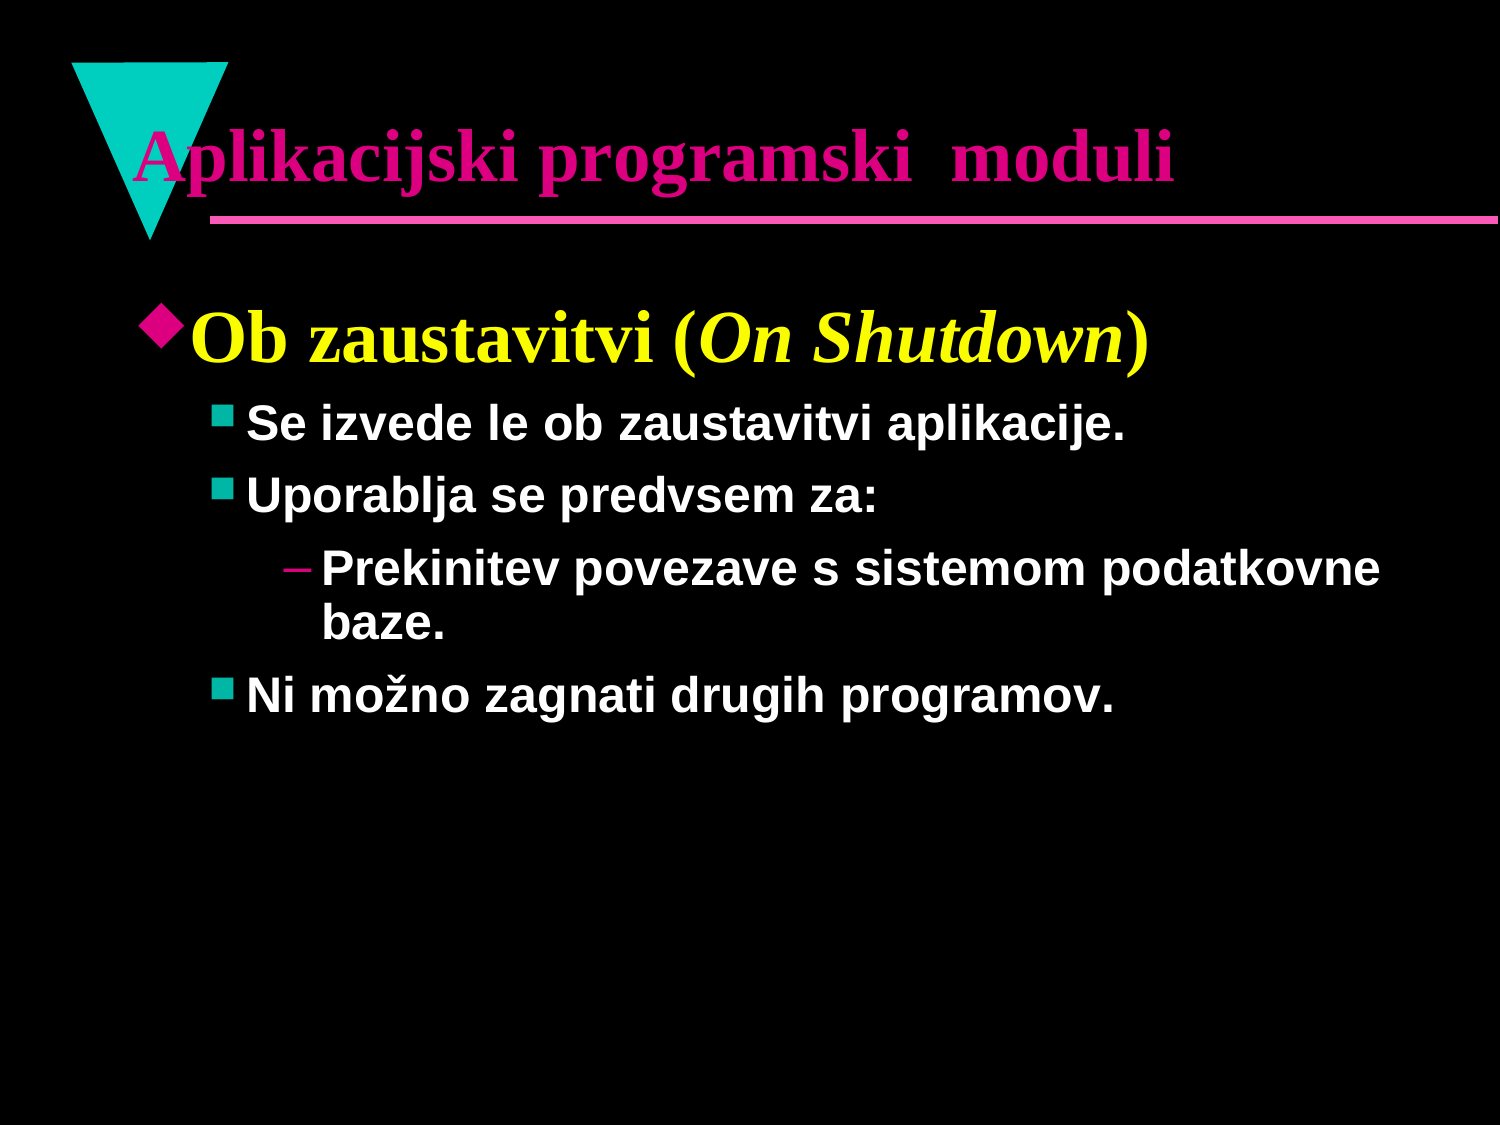

# Aplikacijski programski moduli
Ob zaustavitvi (On Shutdown)
Se izvede le ob zaustavitvi aplikacije.
Uporablja se predvsem za:
Prekinitev povezave s sistemom podatkovne baze.
Ni možno zagnati drugih programov.
RVP2
Kreiranje programskih modulov
7